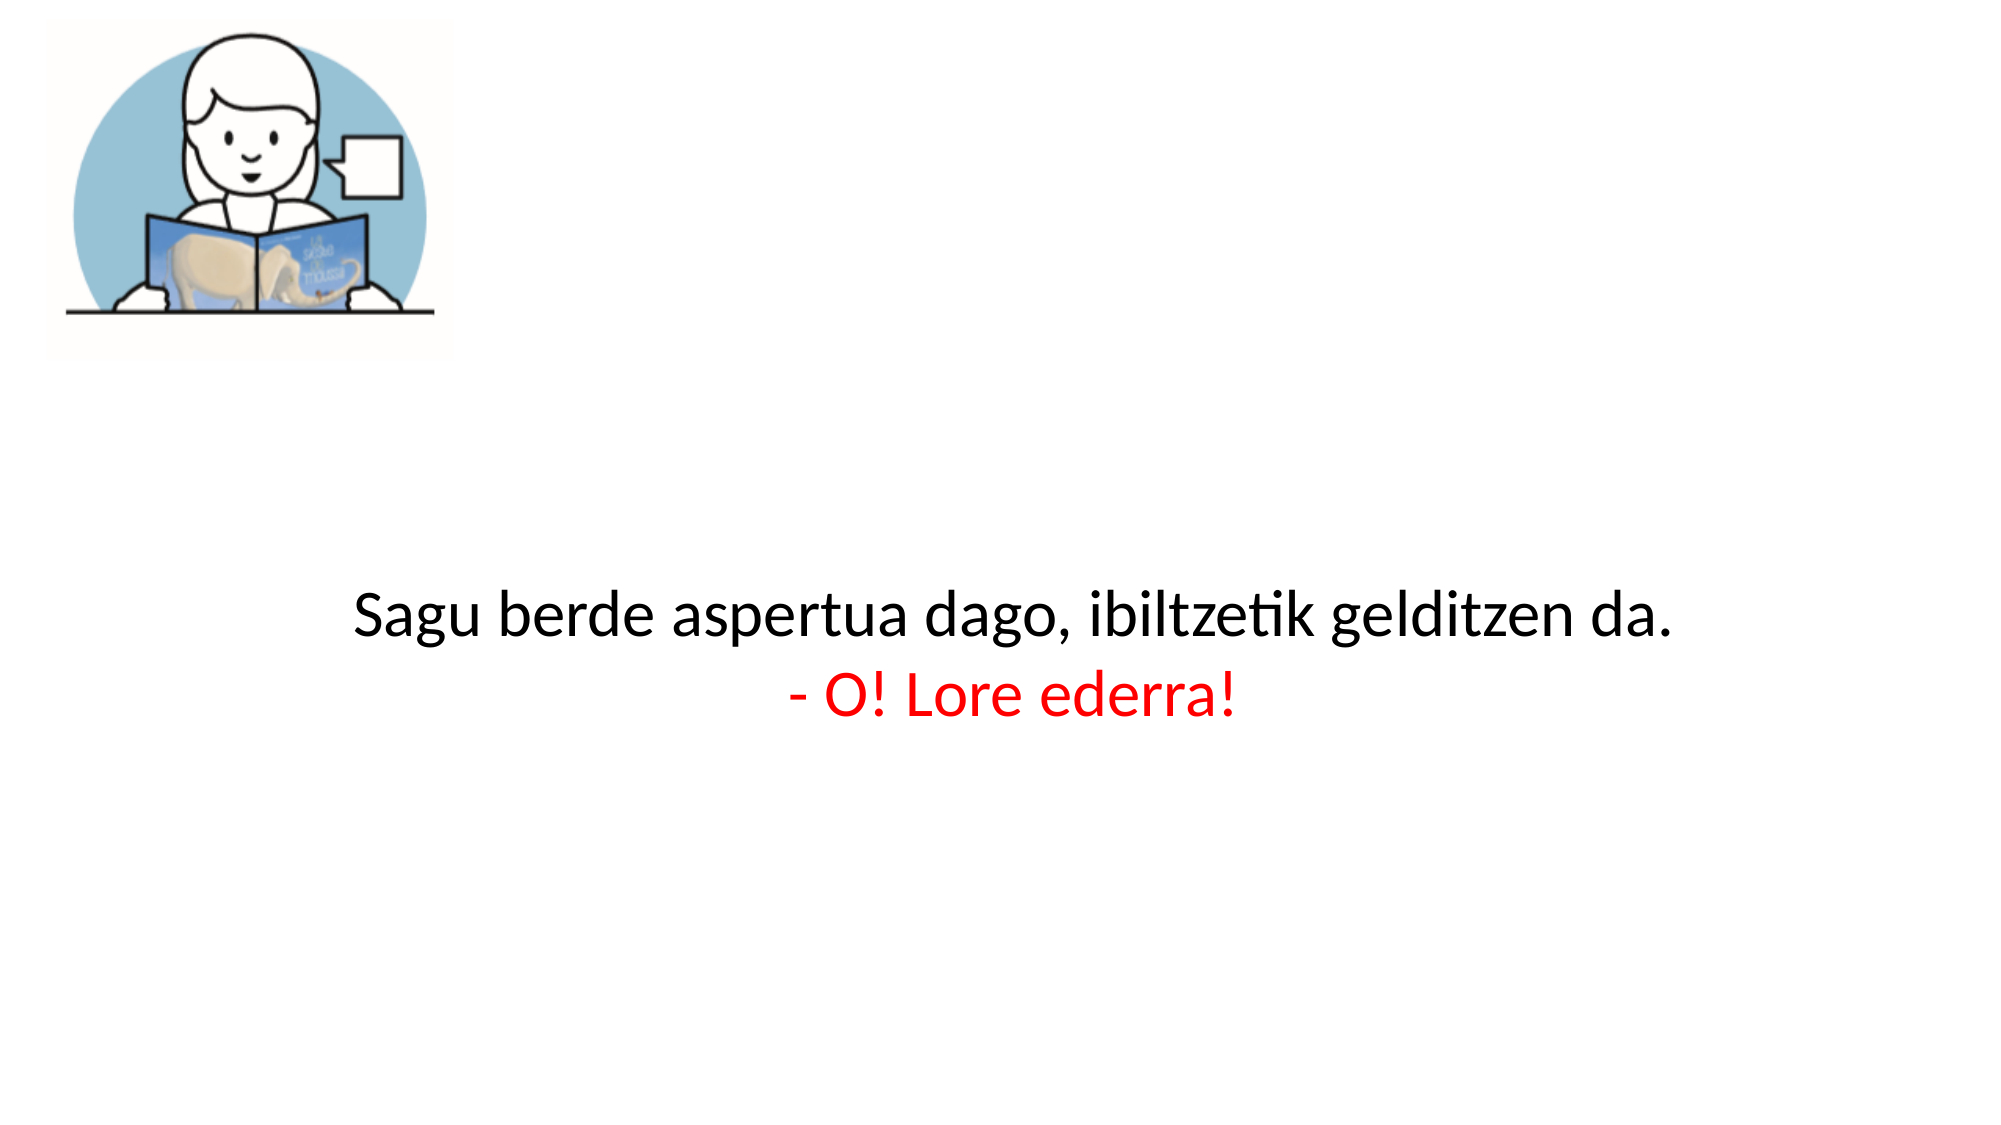

Sagu berde aspertua dago, ibiltzetik gelditzen da.
- O! Lore ederra!